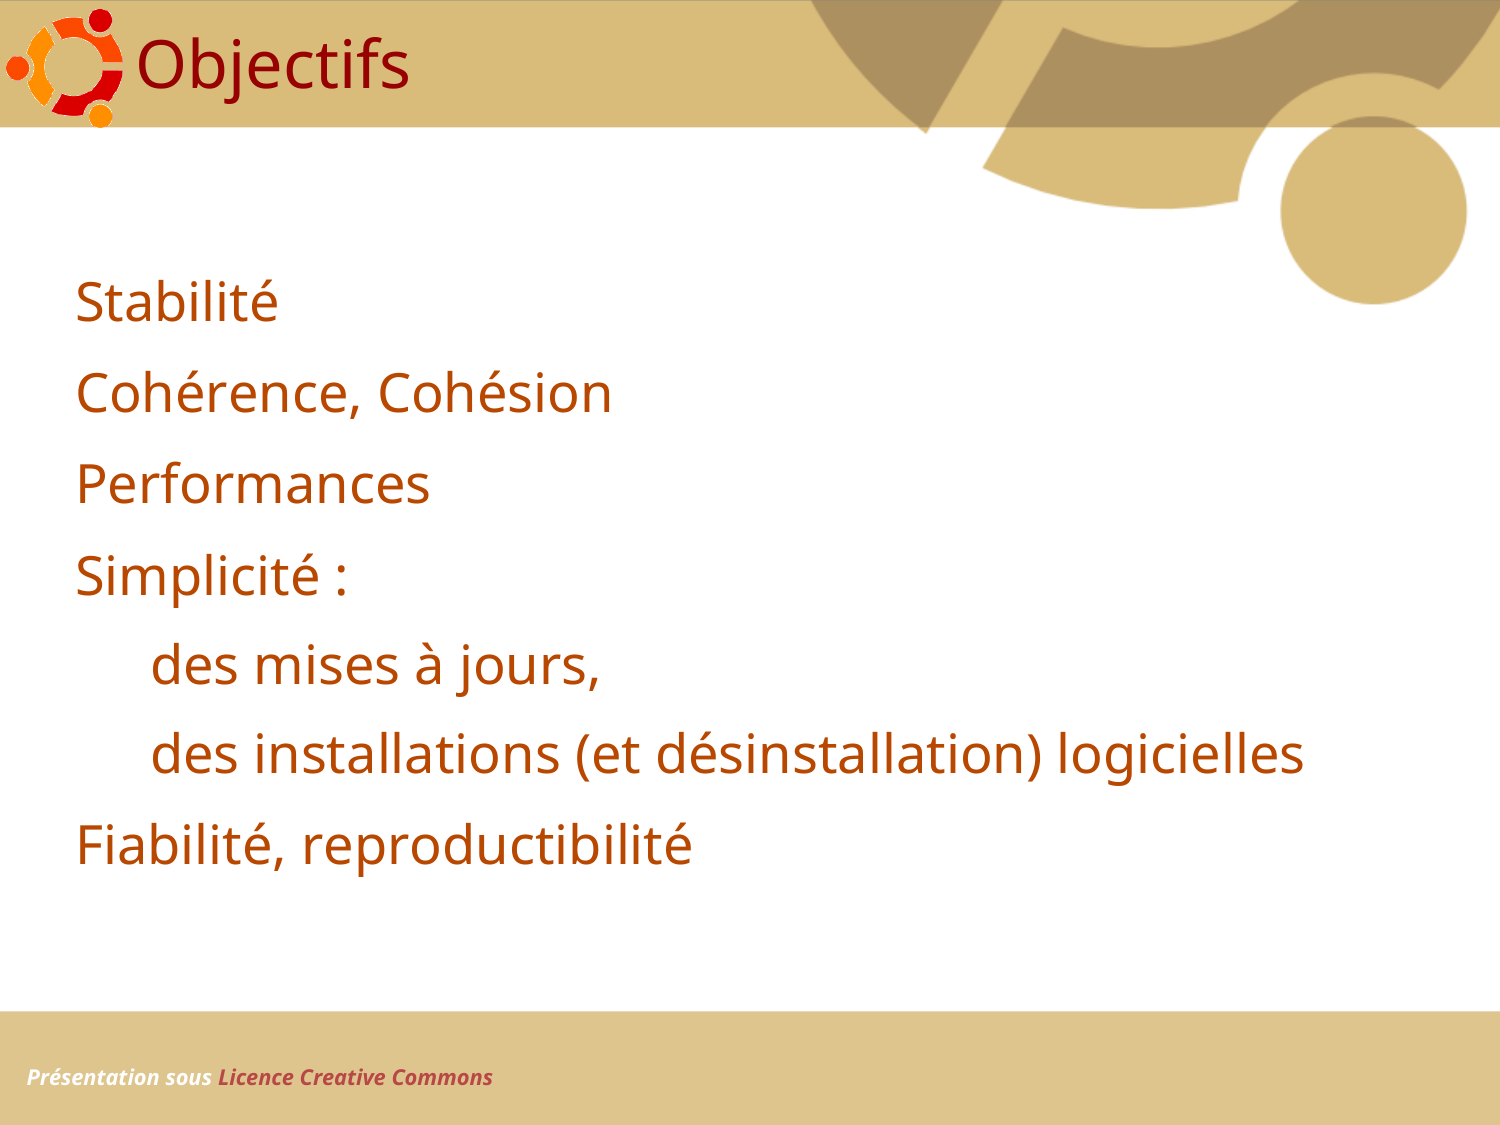

# Objectifs
Stabilité
Cohérence, Cohésion
Performances
Simplicité :
des mises à jours,
des installations (et désinstallation) logicielles
Fiabilité, reproductibilité